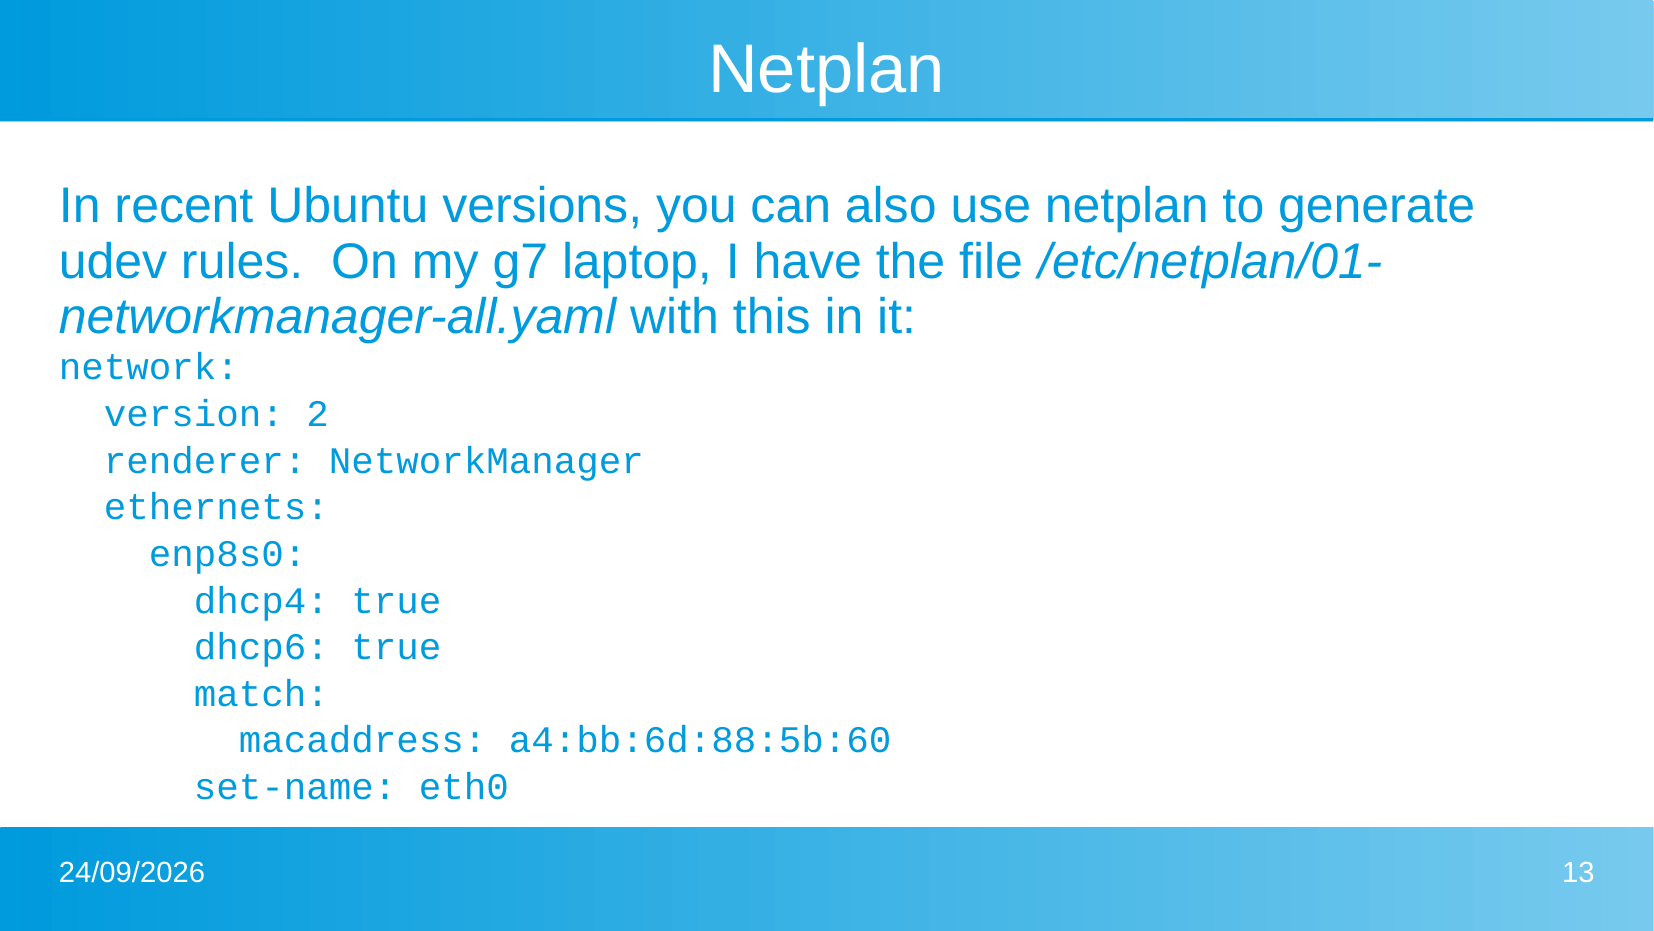

# Netplan
In recent Ubuntu versions, you can also use netplan to generate udev rules. On my g7 laptop, I have the file /etc/netplan/01-networkmanager-all.yaml with this in it:
network:
 version: 2
 renderer: NetworkManager
 ethernets:
 enp8s0:
 dhcp4: true
 dhcp6: true
 match:
 macaddress: a4:bb:6d:88:5b:60
 set-name: eth0
13